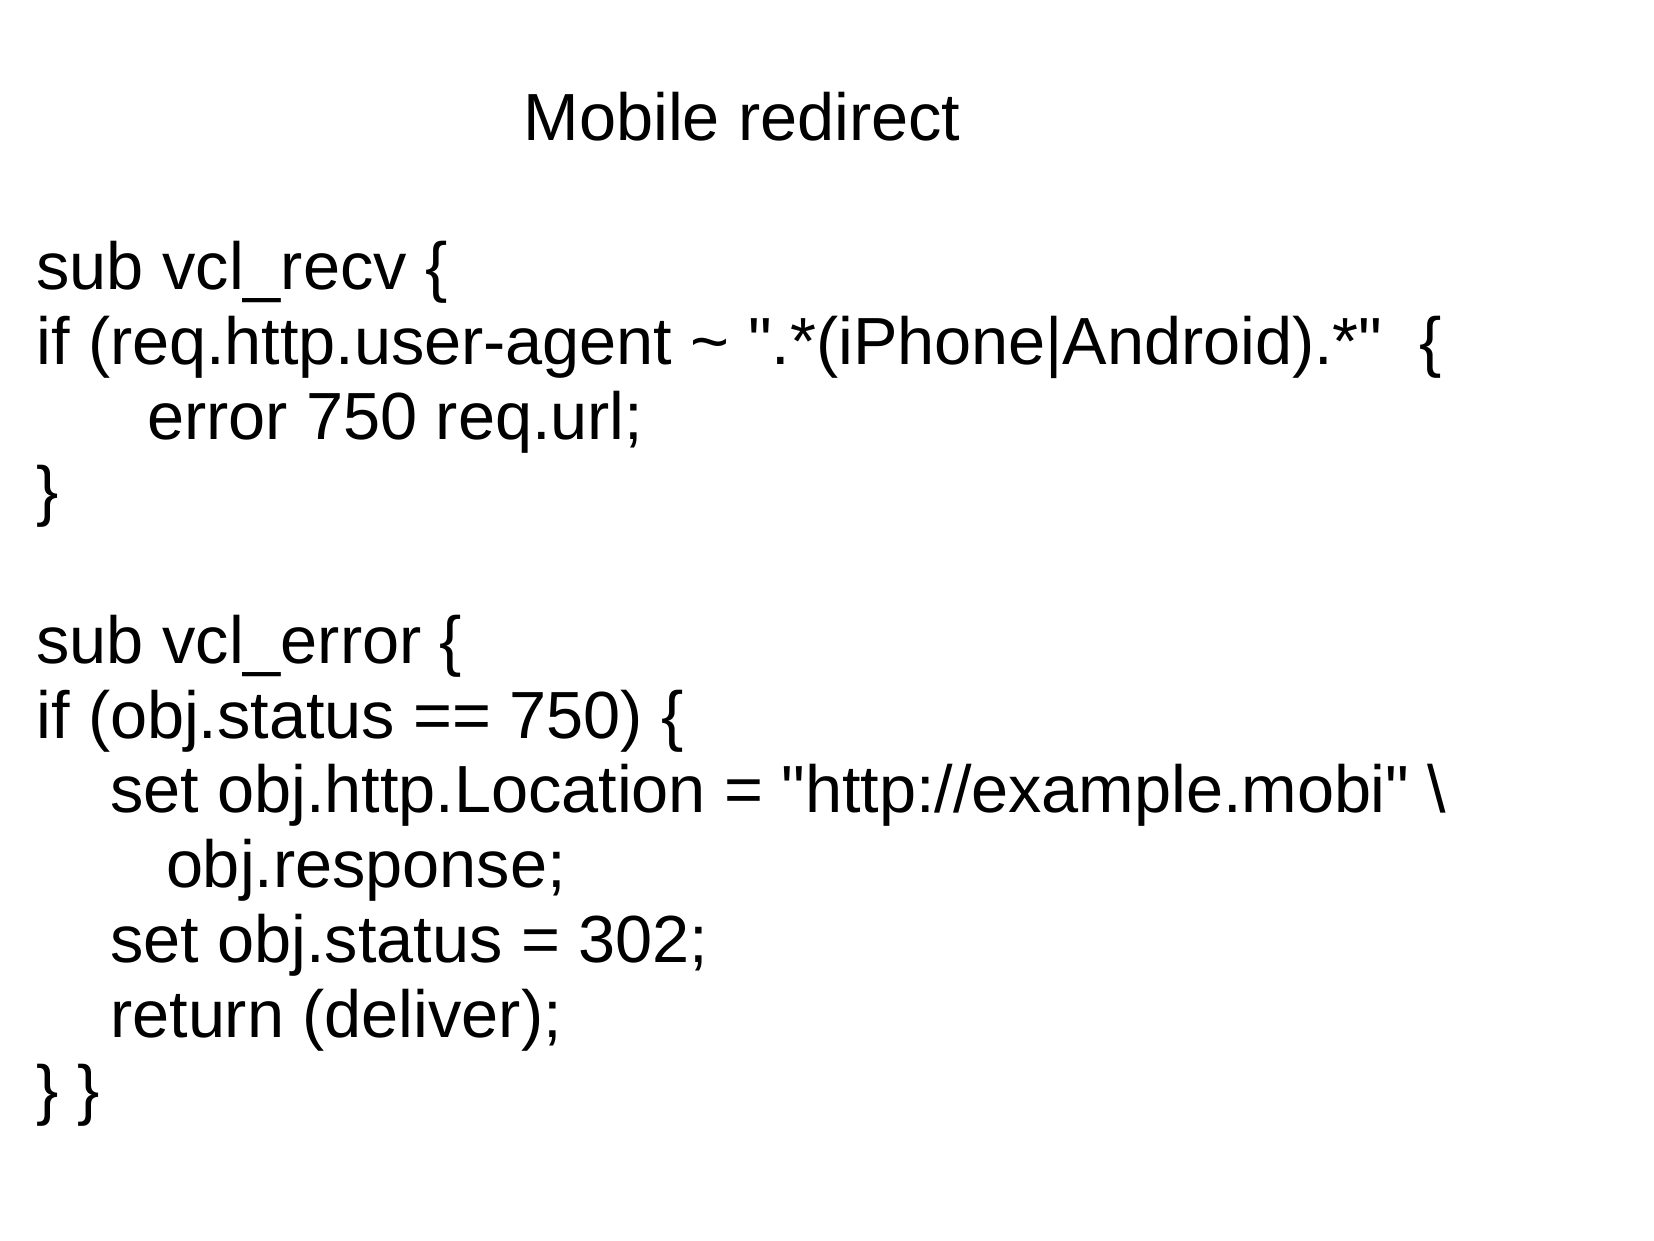

Mobile redirect
sub vcl_recv {
if (req.http.user-agent ~ ".*(iPhone|Android).*" {
 error 750 req.url;
}
sub vcl_error {
if (obj.status == 750) {
 set obj.http.Location = "http://example.mobi" \
 obj.response;
 set obj.status = 302;
 return (deliver);
} }